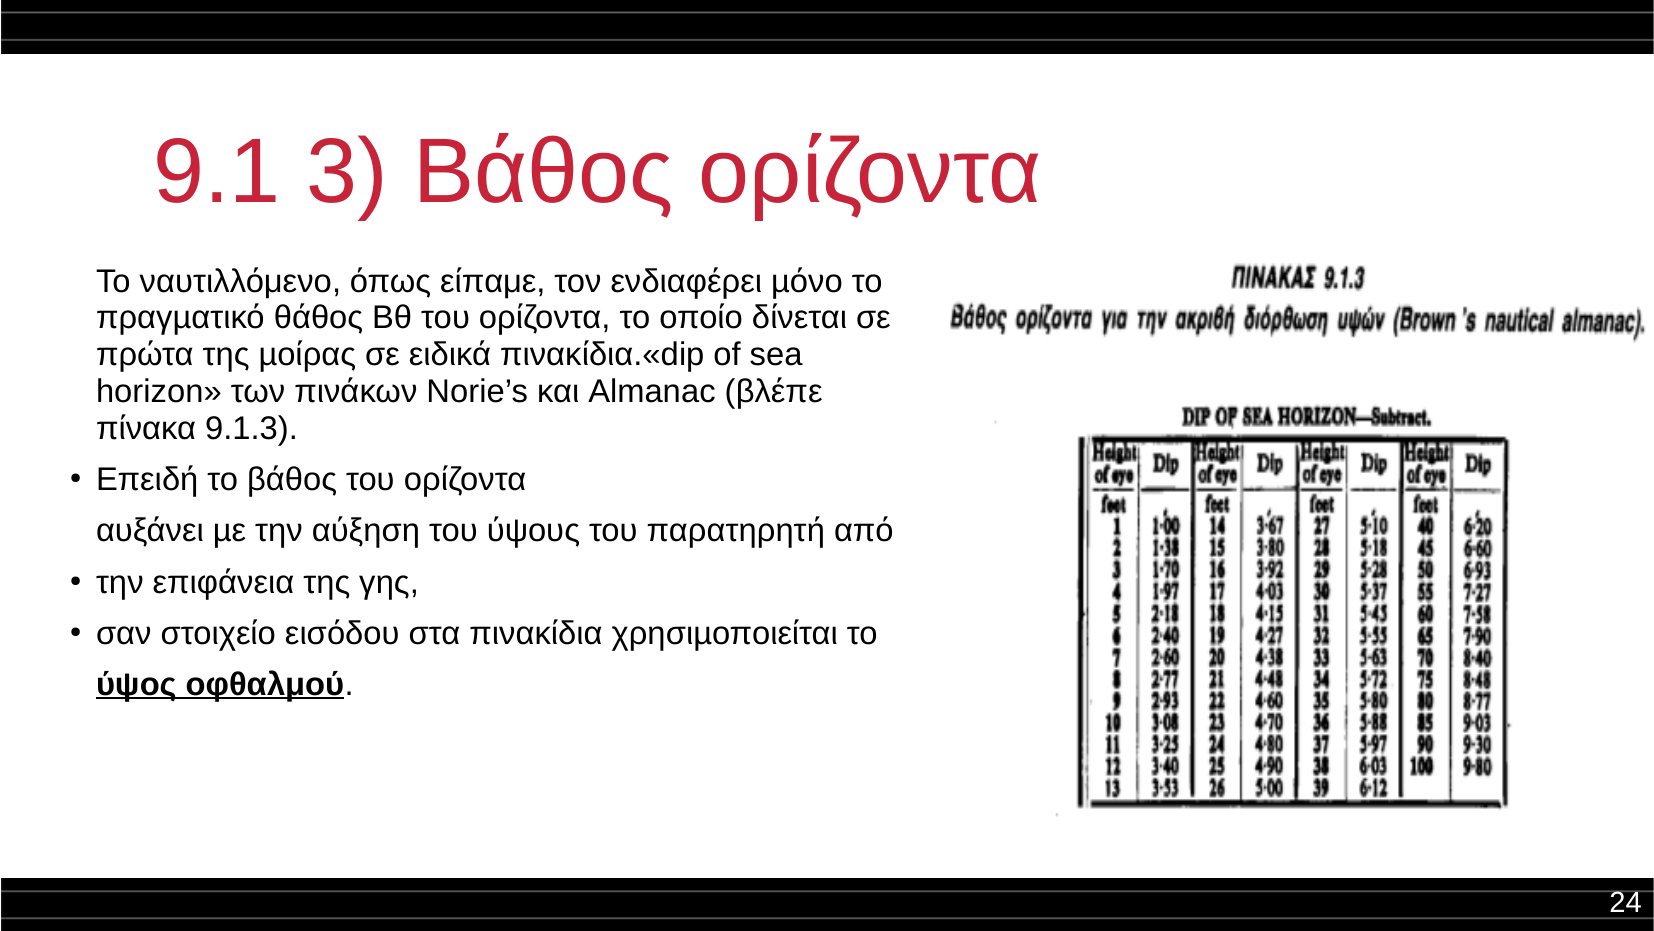

# 9.1 3) Βάθος ορίζοντα
Το ναυτιλλόμενο, όπως είπαμε, τον ενδιαφέρει µόνο το πραγµατικό θάθος Βθ του ορίζοντα, το οποίο δίνεται σε πρώτα της µοίρας σε ειδικά πινακίδια.«dip of sea horizon» των πινάκων Norie’s και Almanac (βλέπε πίνακα 9.1.3).
Επειδή το βάθος του ορίζοντα
αυξάνει µε την αύξηση του ύψους του παρατηρητή από
την επιφάνεια της γης,
σαν στοιχείο εισόδου στα πινακίδια χρησιµοποιείται το
ύψος οφθαλμού.